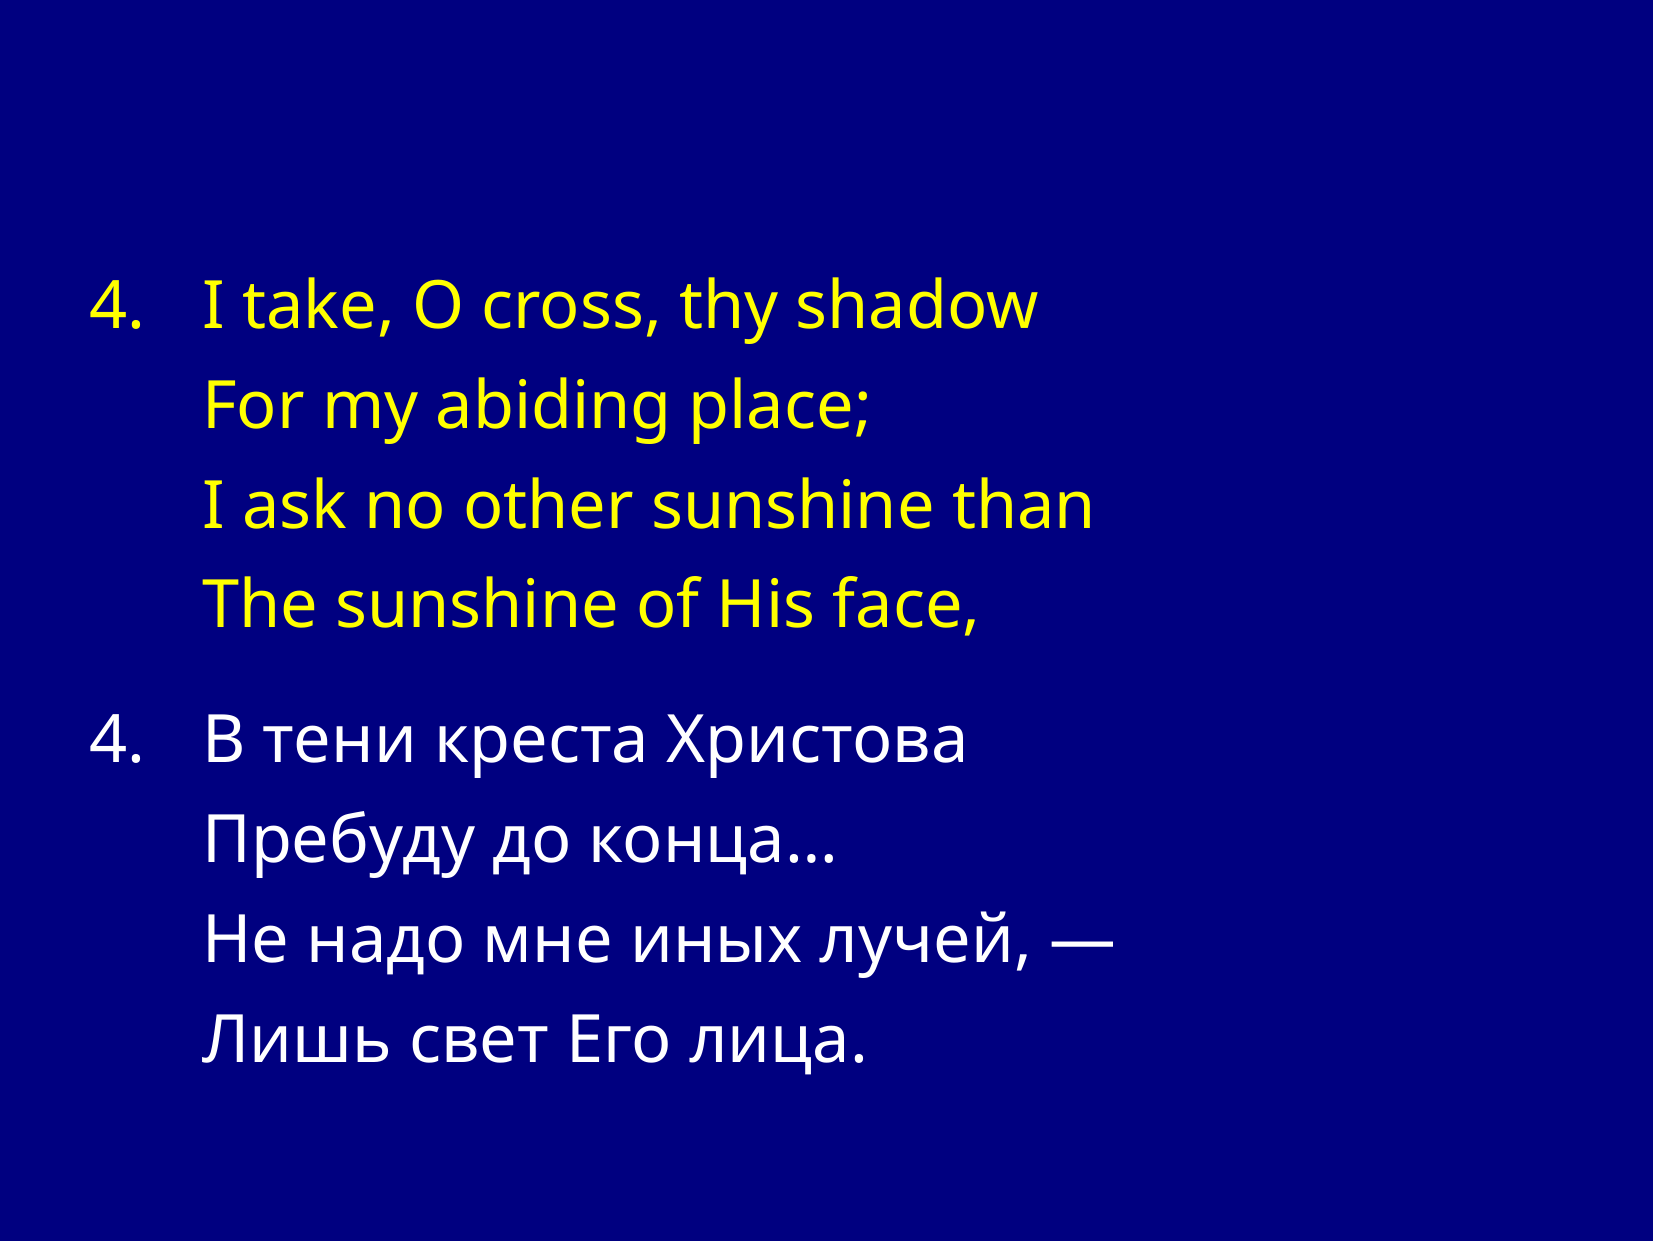

4.	I take, O cross, thy shadow
	For my abiding place;
	I ask no other sunshine than
	The sunshine of His face,
4.	В тени креста Христова
	Пребуду до конца…
	Не надо мне иных лучей, —
	Лишь свет Его лица.